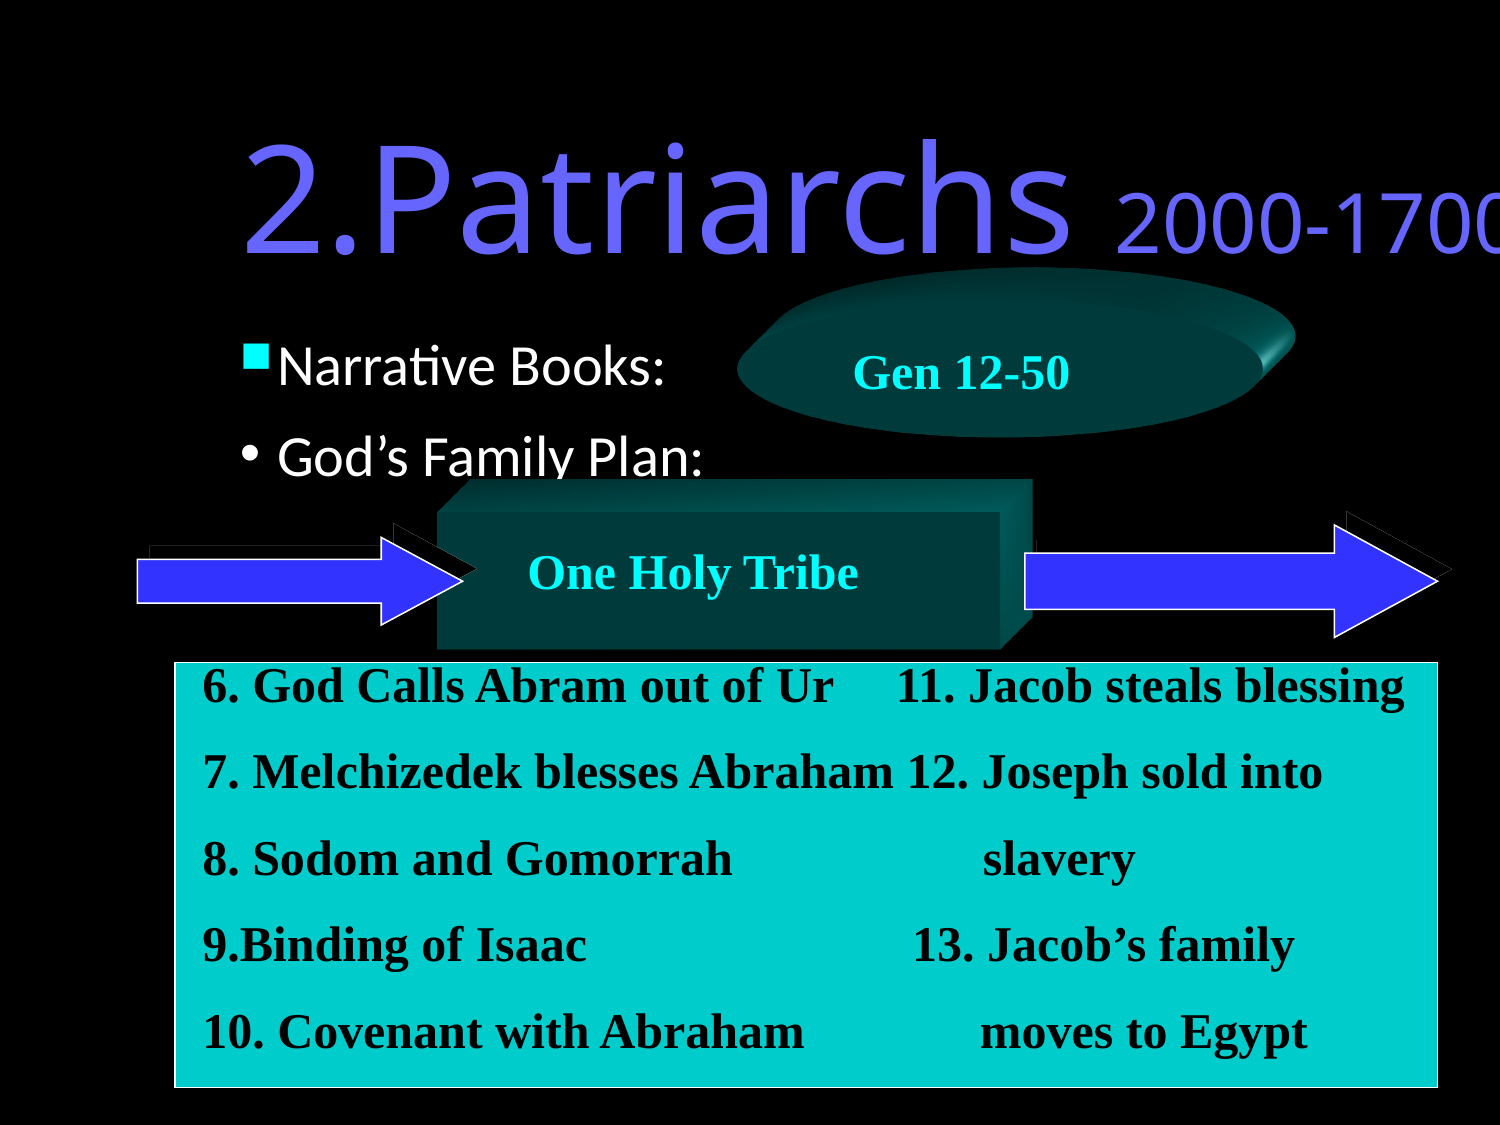

# 2.Patriarchs 2000-1700BC
Narrative Books:
God’s Family Plan:
Gen 12-50
One Holy Tribe
6. God Calls Abram out of Ur 11. Jacob steals blessing
7. Melchizedek blesses Abraham 12. Joseph sold into
8. Sodom and Gomorrah slavery
9.Binding of Isaac 13. Jacob’s family
10. Covenant with Abraham moves to Egypt